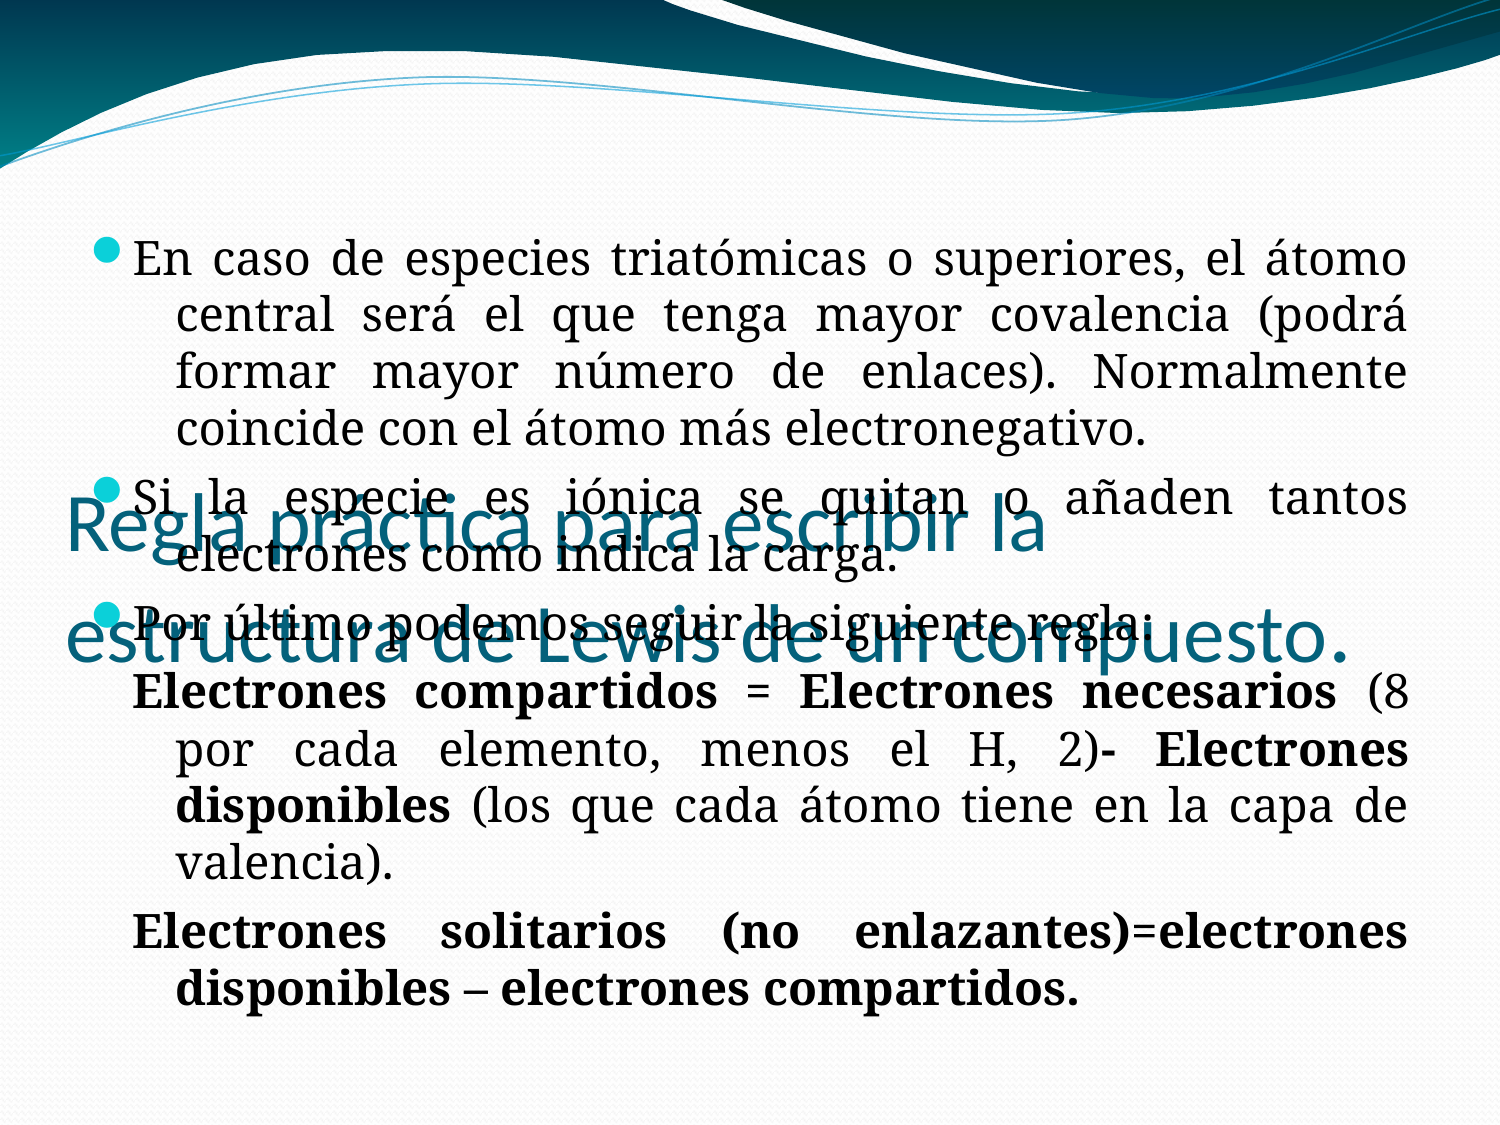

# Regla práctica para escribir la estructura de Lewis de un compuesto.
En caso de especies triatómicas o superiores, el átomo central será el que tenga mayor covalencia (podrá formar mayor número de enlaces). Normalmente coincide con el átomo más electronegativo.
Si la especie es iónica se quitan o añaden tantos electrones como indica la carga.
Por último podemos seguir la siguiente regla:
Electrones compartidos = Electrones necesarios (8 por cada elemento, menos el H, 2)- Electrones disponibles (los que cada átomo tiene en la capa de valencia).
Electrones solitarios (no enlazantes)=electrones disponibles – electrones compartidos.